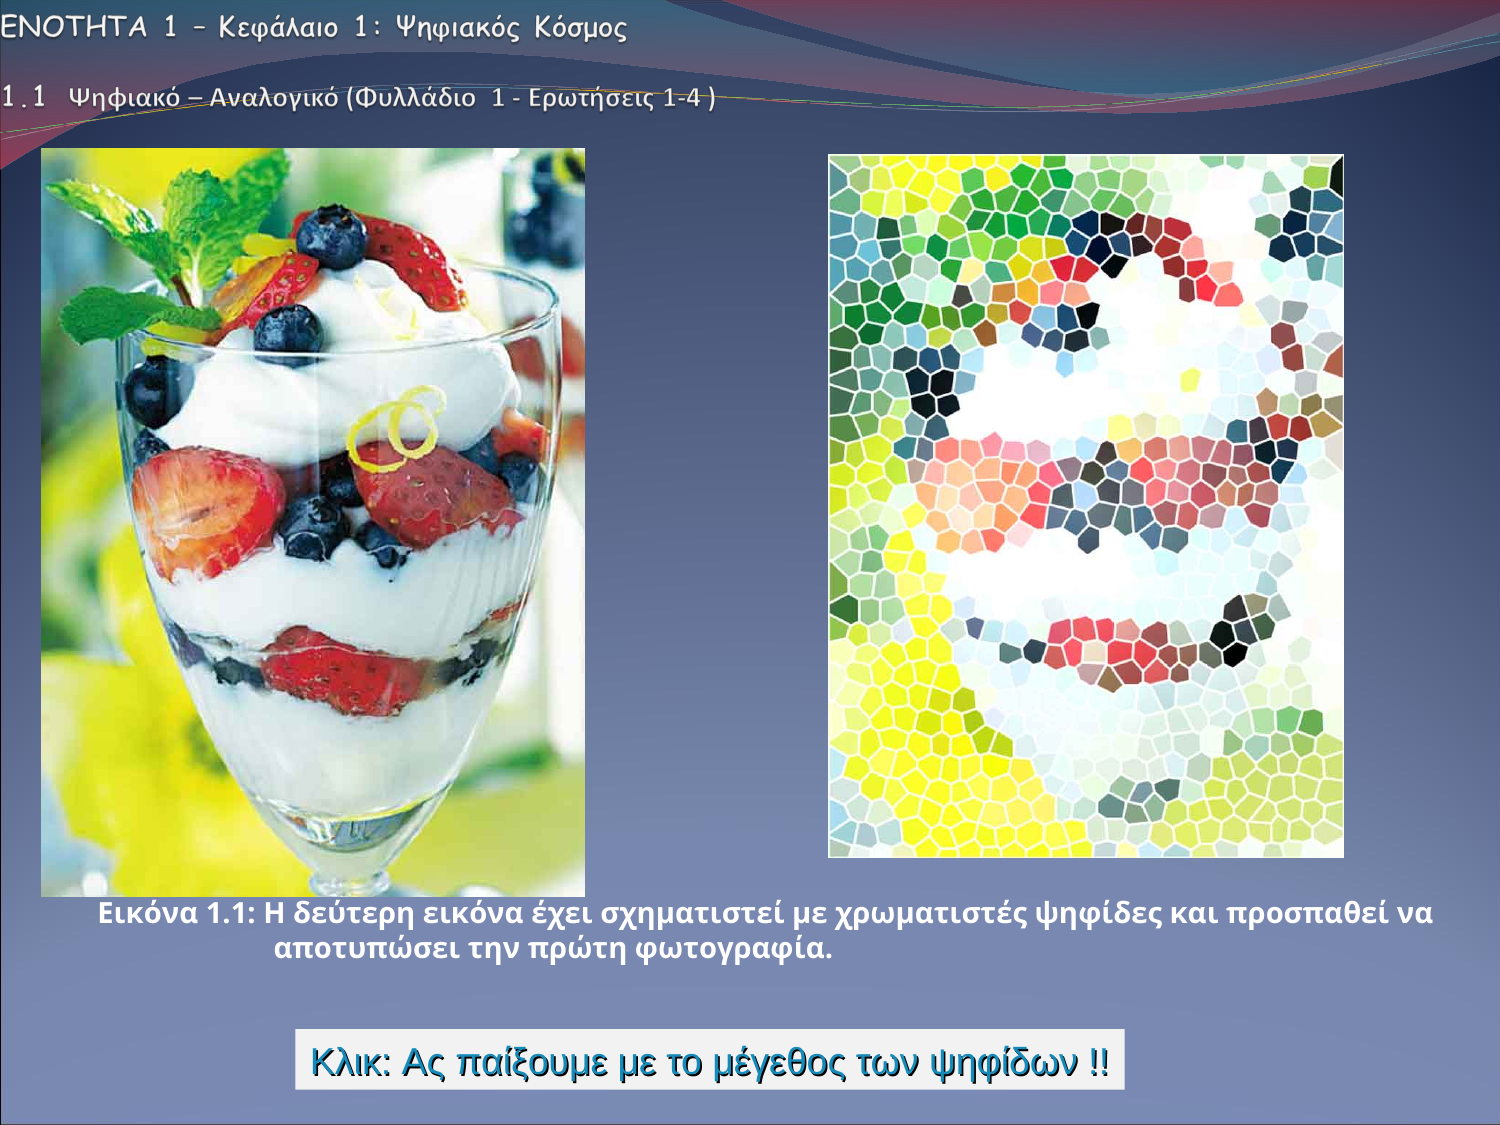

Εικόνα 1.1: Η δεύτερη εικόνα έχει σχηματιστεί με χρωματιστές ψηφίδες και προσπαθεί να αποτυπώσει την πρώτη φωτογραφία.
Κλικ: Ας παίξουμε με το μέγεθος των ψηφίδων !!